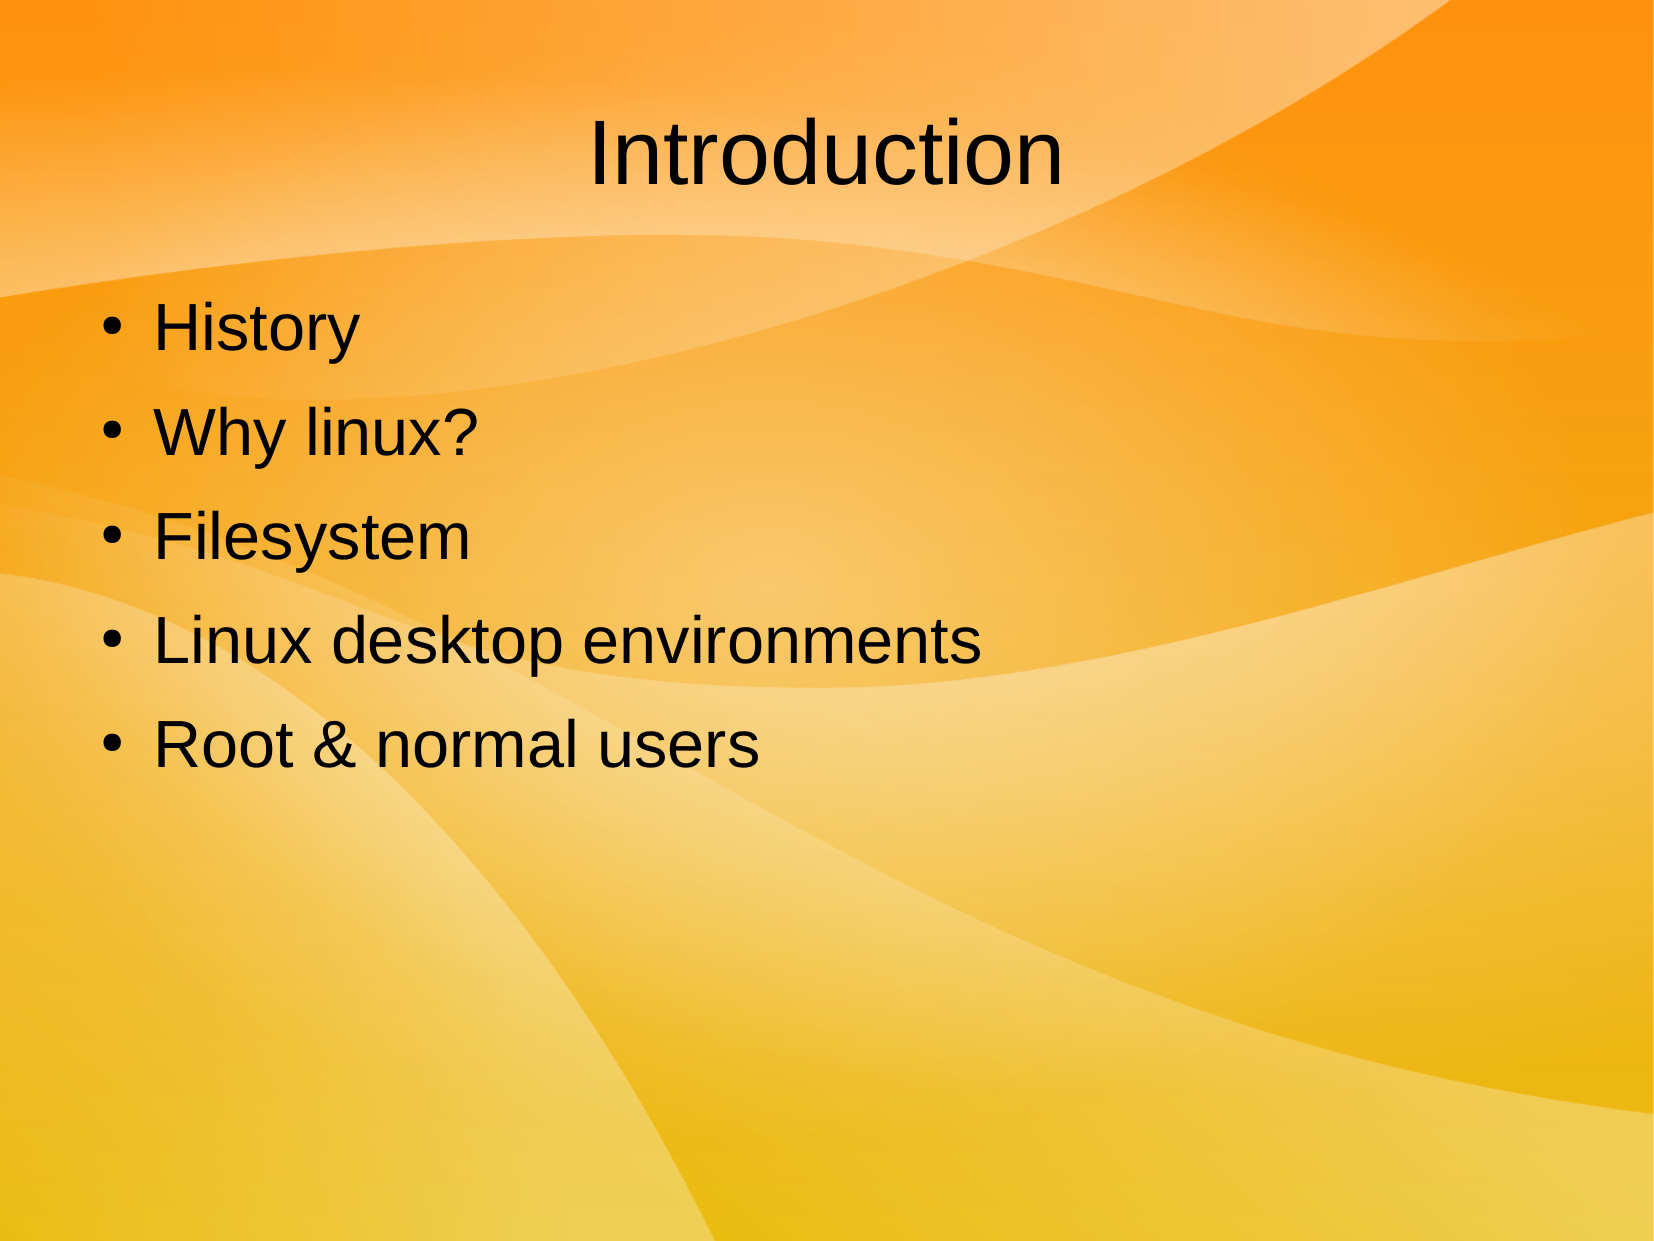

# Introduction
History
Why linux?
Filesystem
Linux desktop environments
Root & normal users